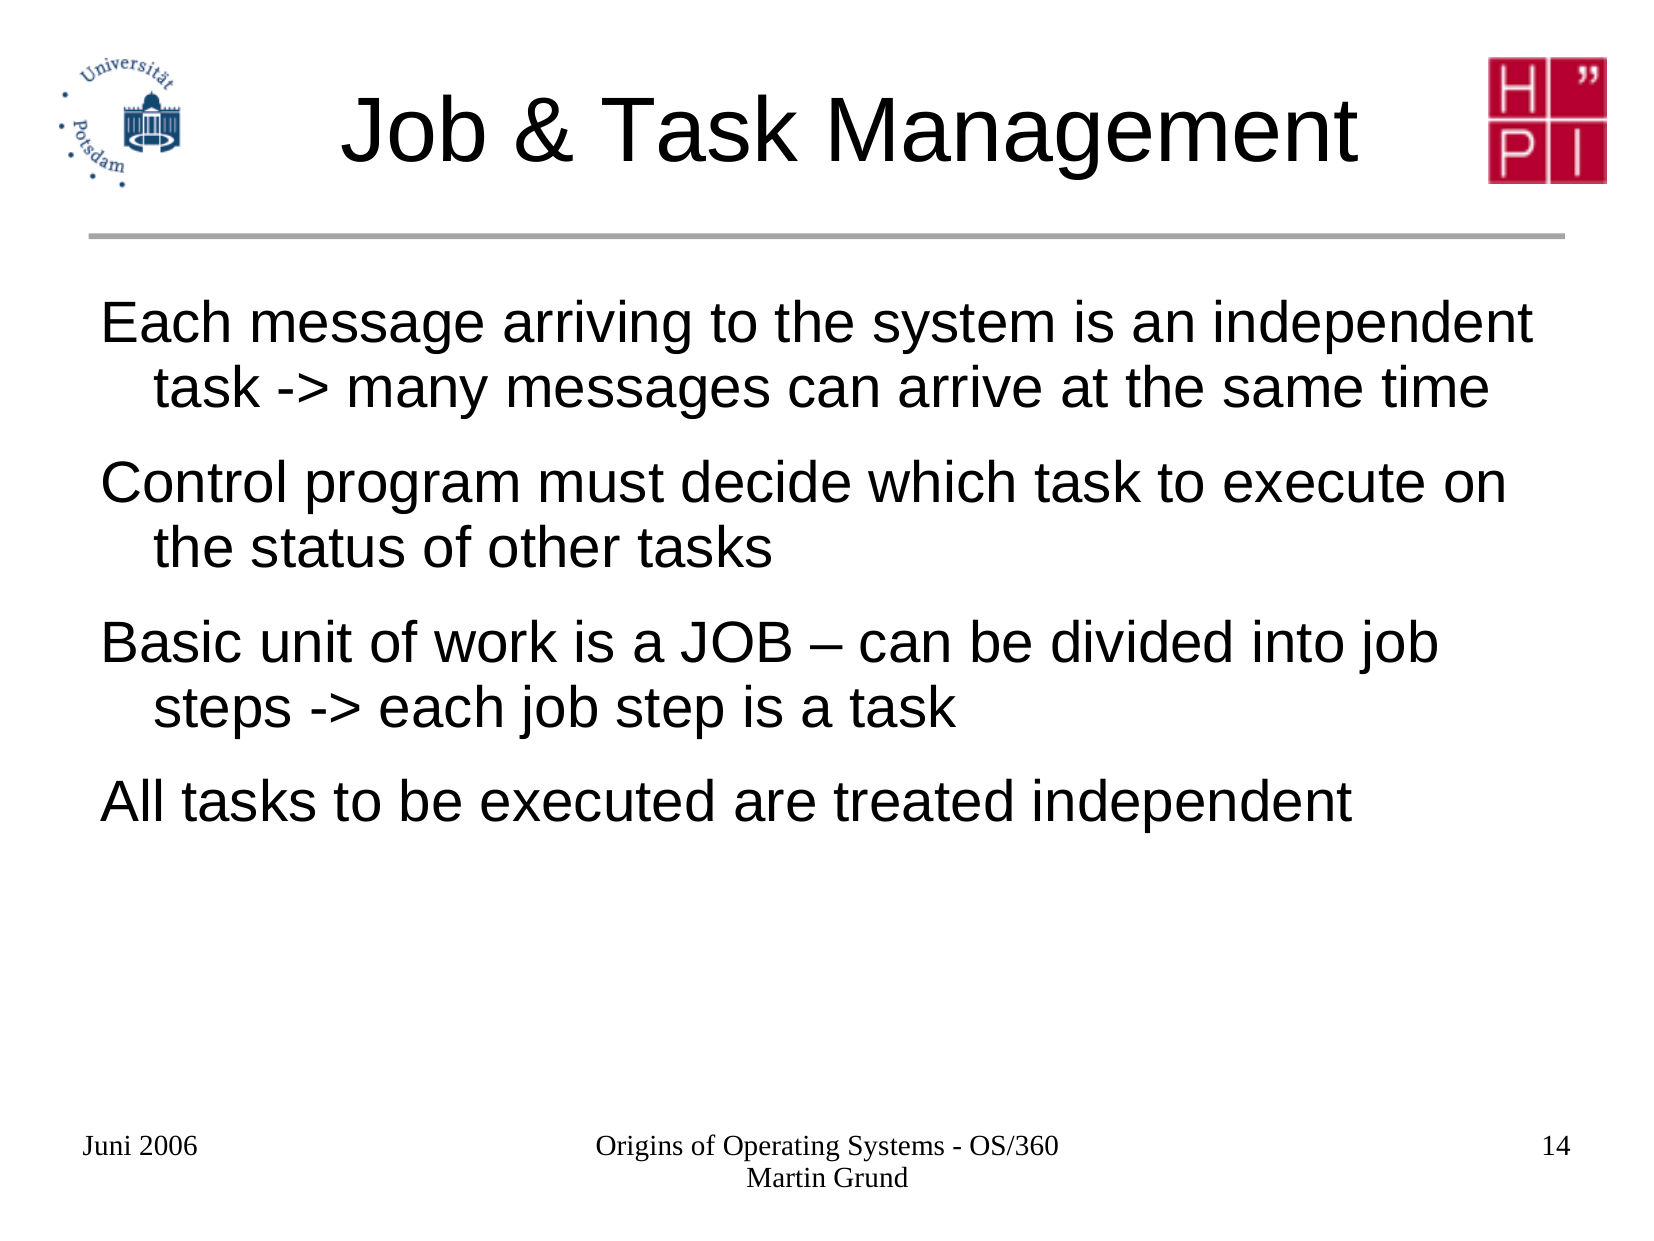

# Job & Task Management
Each message arriving to the system is an independent task -> many messages can arrive at the same time
Control program must decide which task to execute on the status of other tasks
Basic unit of work is a JOB – can be divided into job steps -> each job step is a task
All tasks to be executed are treated independent
Juni 2006
Origins of Operating Systems - OS/360
14